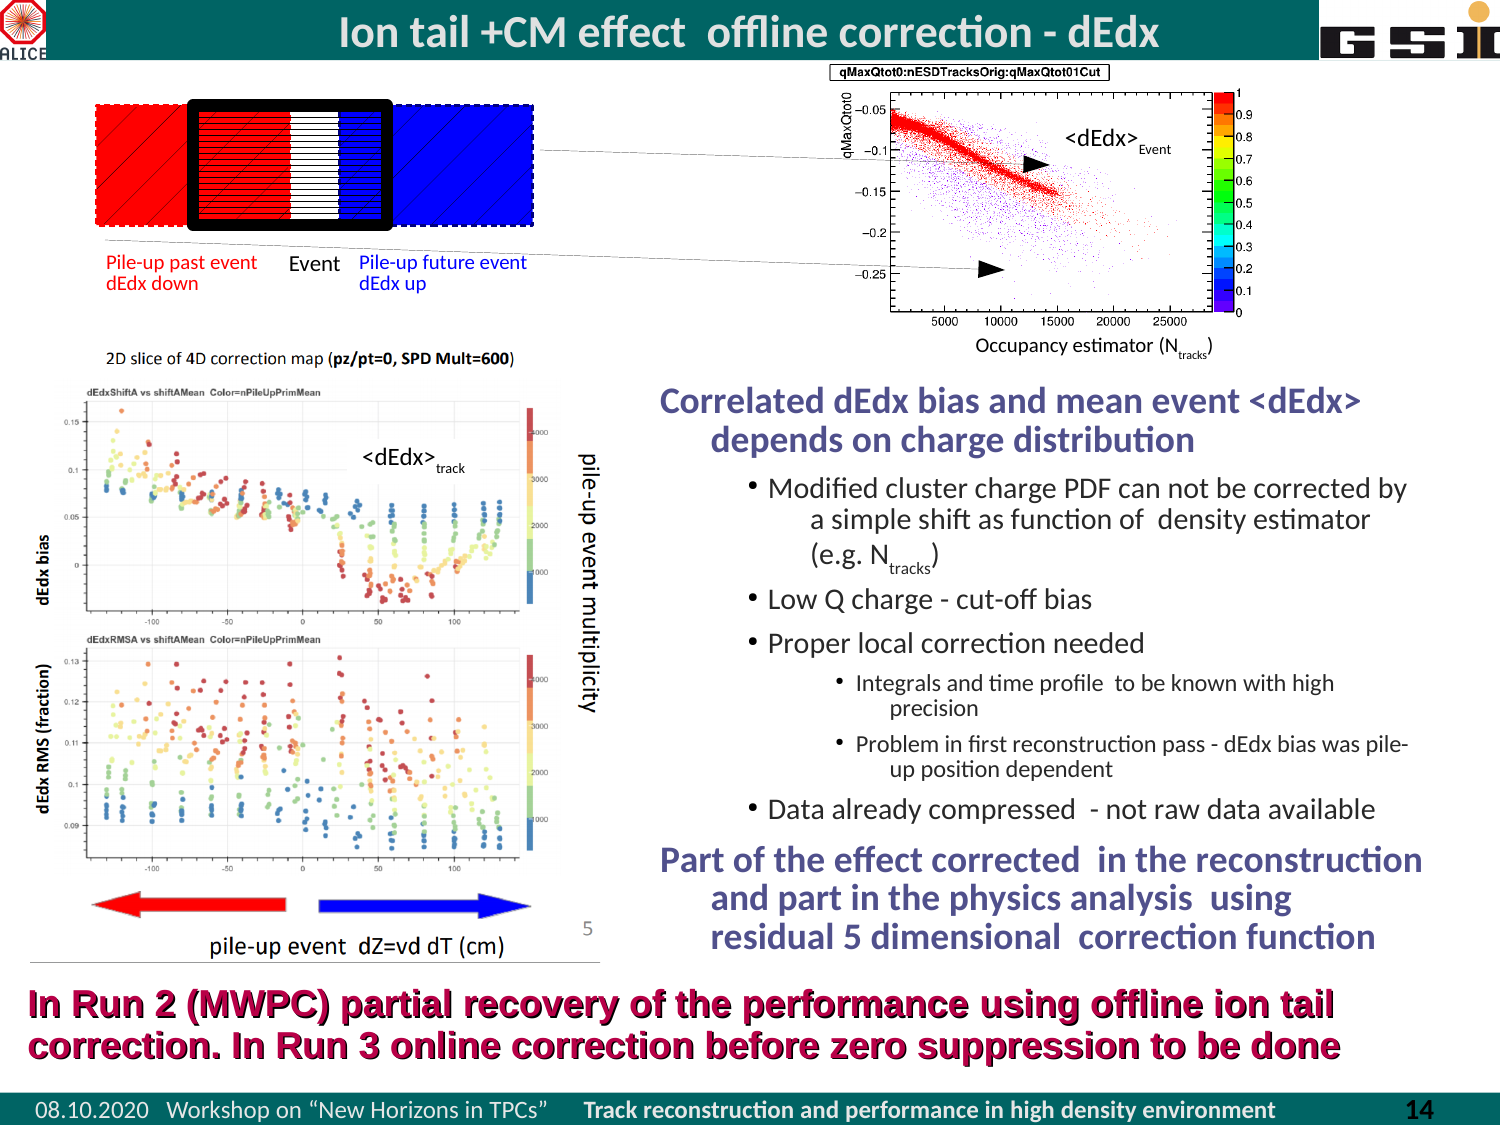

# Ion tail +CM effect offline correction - dEdx
<dEdx>Event
Pile-up past event
dEdx down
Event
Pile-up future event
dEdx up
Occupancy estimator (Ntracks)
Correlated dEdx bias and mean event <dEdx> depends on charge distribution
Modified cluster charge PDF can not be corrected by a simple shift as function of density estimator (e.g. Ntracks)
Low Q charge - cut-off bias
Proper local correction needed
Integrals and time profile to be known with high precision
Problem in first reconstruction pass - dEdx bias was pile-up position dependent
Data already compressed - not raw data available
Part of the effect corrected in the reconstruction and part in the physics analysis using residual 5 dimensional correction function
<dEdx>track
In Run 2 (MWPC) partial recovery of the performance using offline ion tail correction. In Run 3 online correction before zero suppression to be done